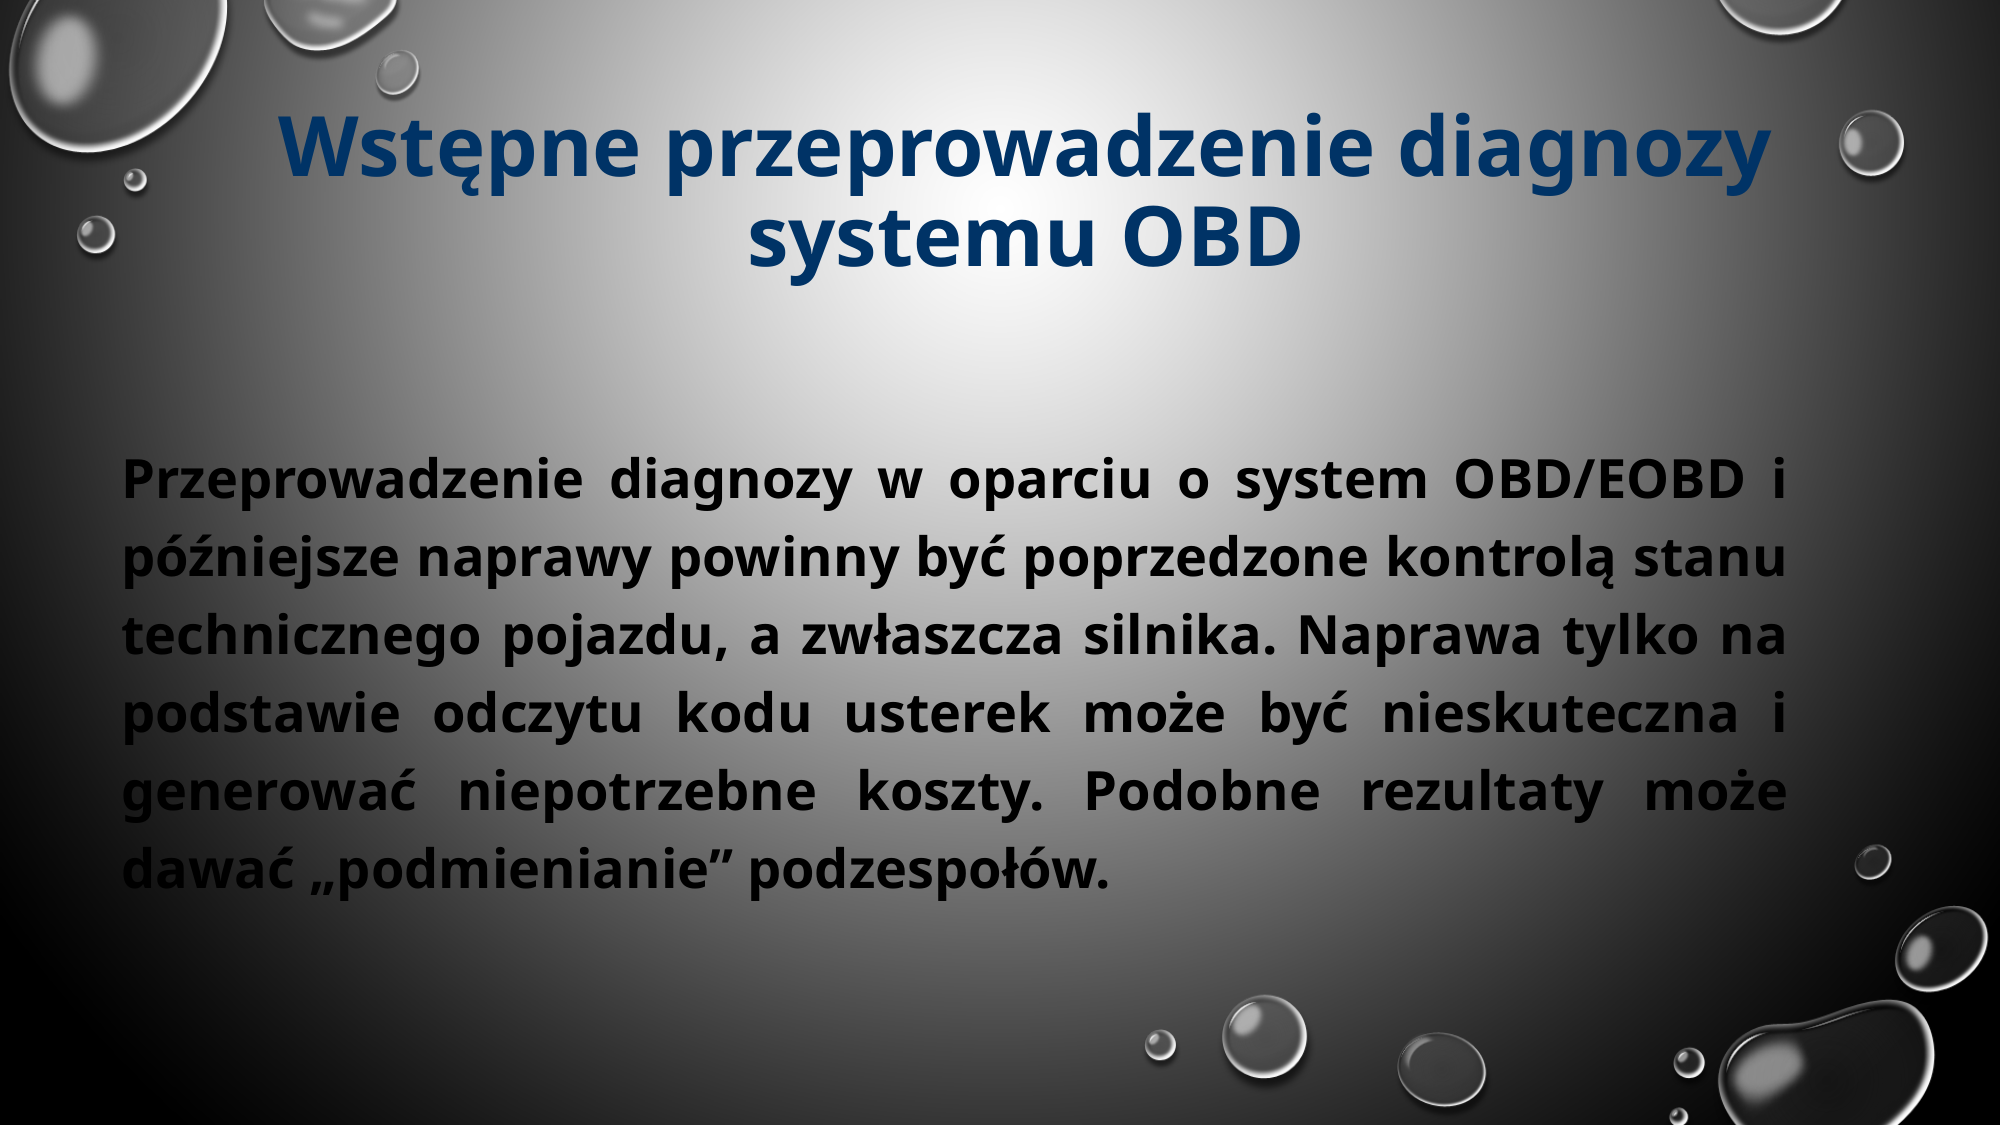

# Wstępne przeprowadzenie diagnozy systemu OBD
Przeprowadzenie diagnozy w oparciu o system OBD/EOBD i późniejsze naprawy powinny być poprzedzone kontrolą stanu technicznego pojazdu, a zwłaszcza silnika. Naprawa tylko na podstawie odczytu kodu usterek może być nieskuteczna i generować niepotrzebne koszty. Podobne rezultaty może dawać „podmienianie” podzespołów.